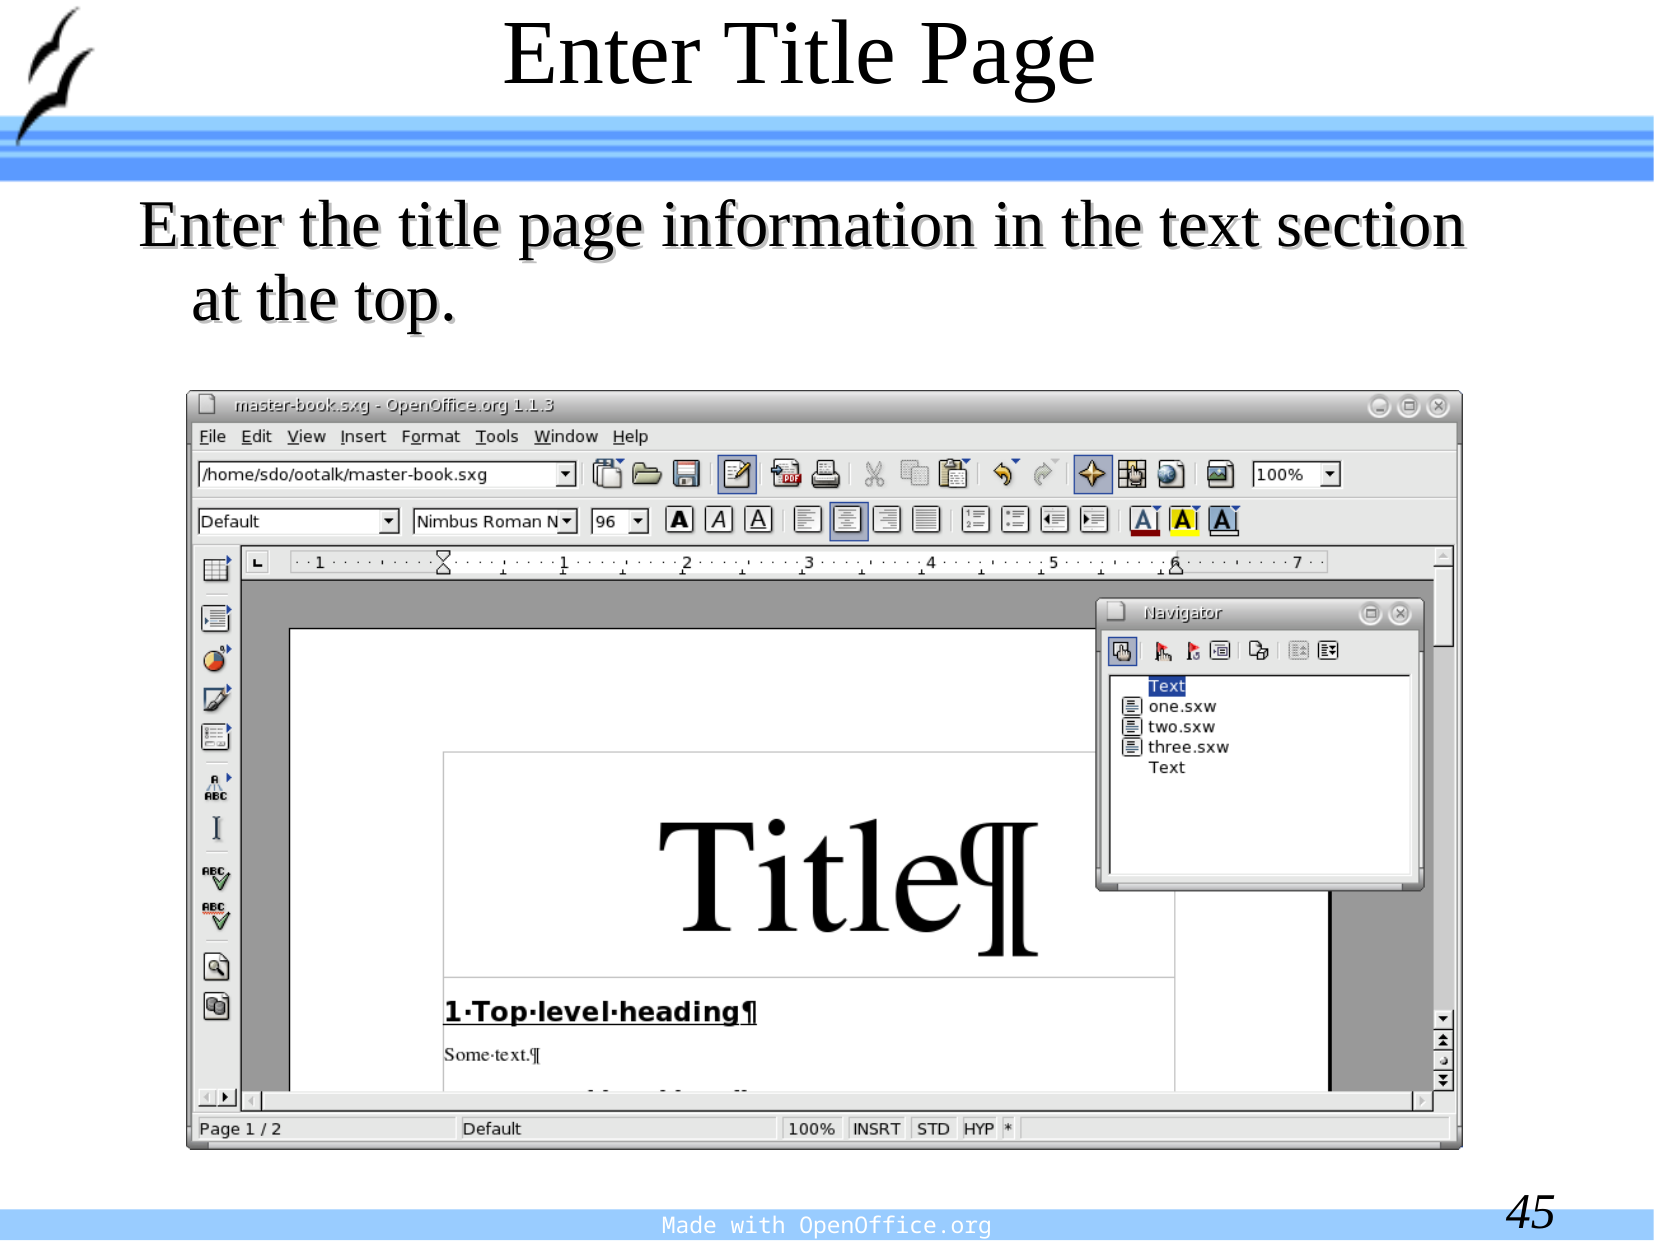

# Enter Title Page
Enter the title page information in the text section at the top.